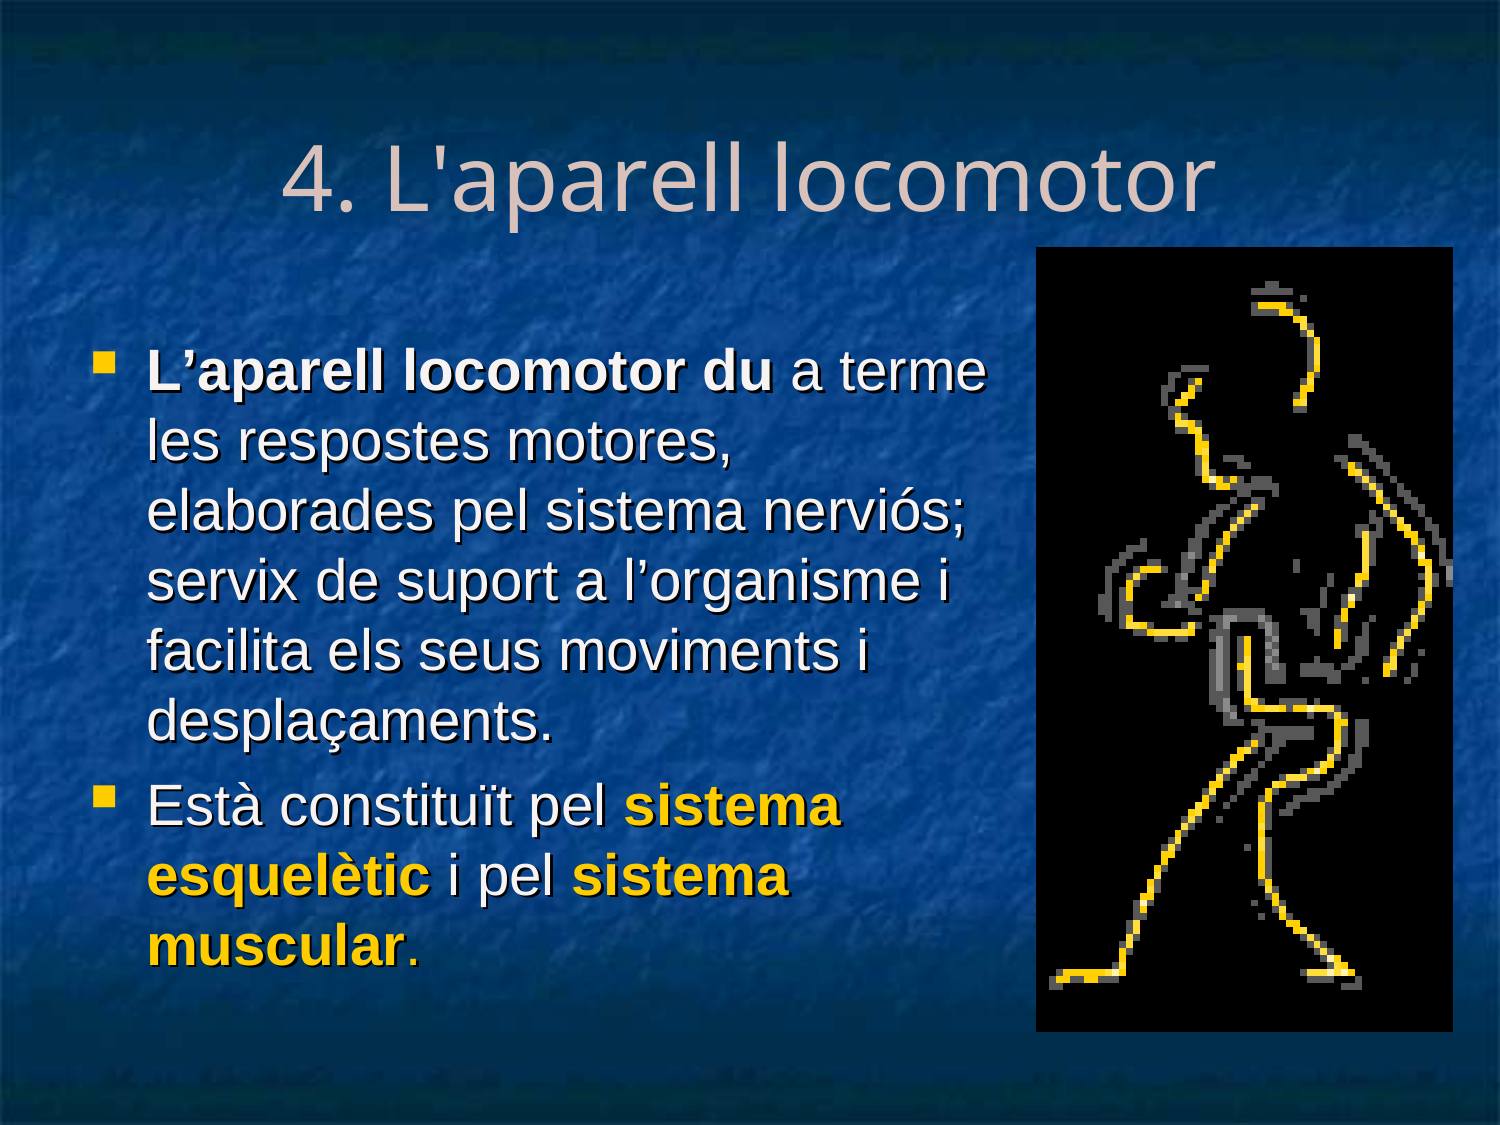

4. L'aparell locomotor
# L’aparell locomotor du a terme les respostes motores, elaborades pel sistema nerviós; servix de suport a l’organisme i facilita els seus moviments i desplaçaments.
Està constituït pel sistema esquelètic i pel sistema muscular.